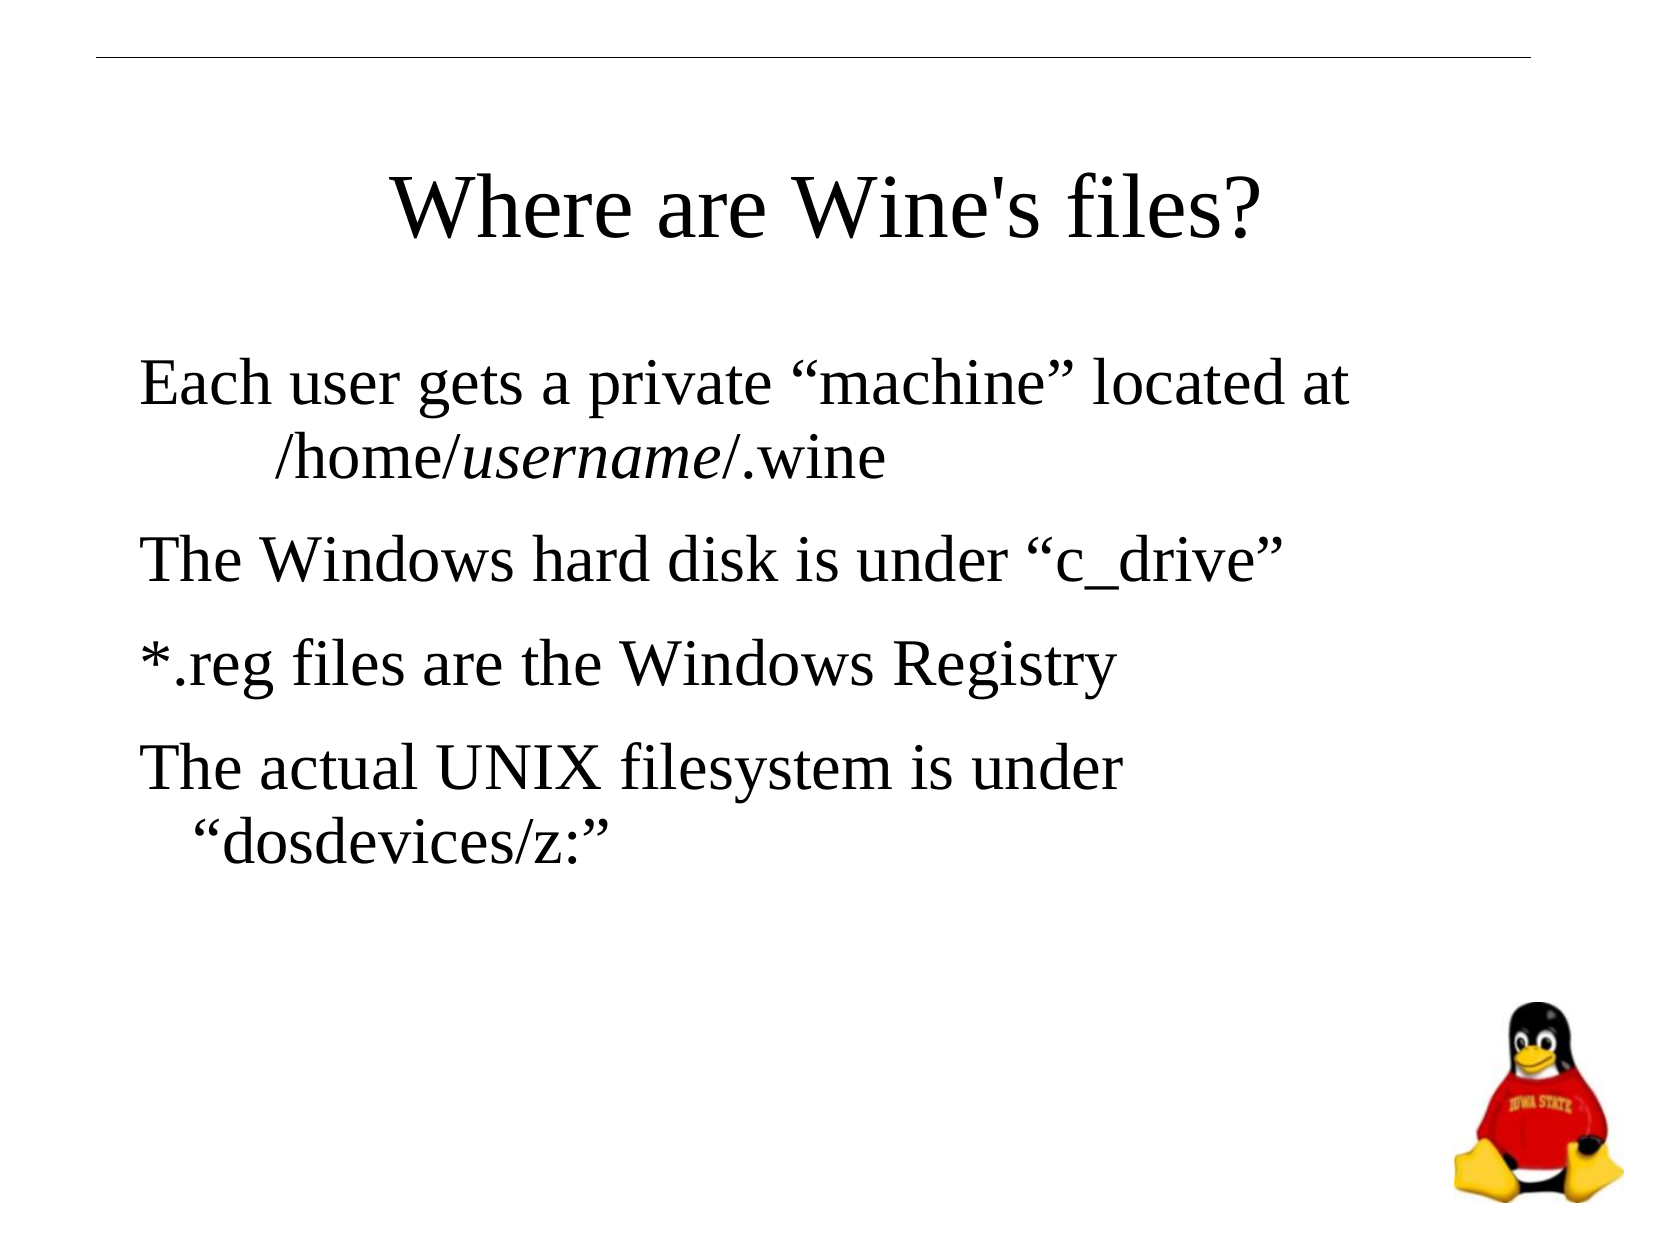

# Where are Wine's files?
Each user gets a private “machine” located at
 /home/username/.wine
The Windows hard disk is under “c_drive”
*.reg files are the Windows Registry
The actual UNIX filesystem is under “dosdevices/z:”